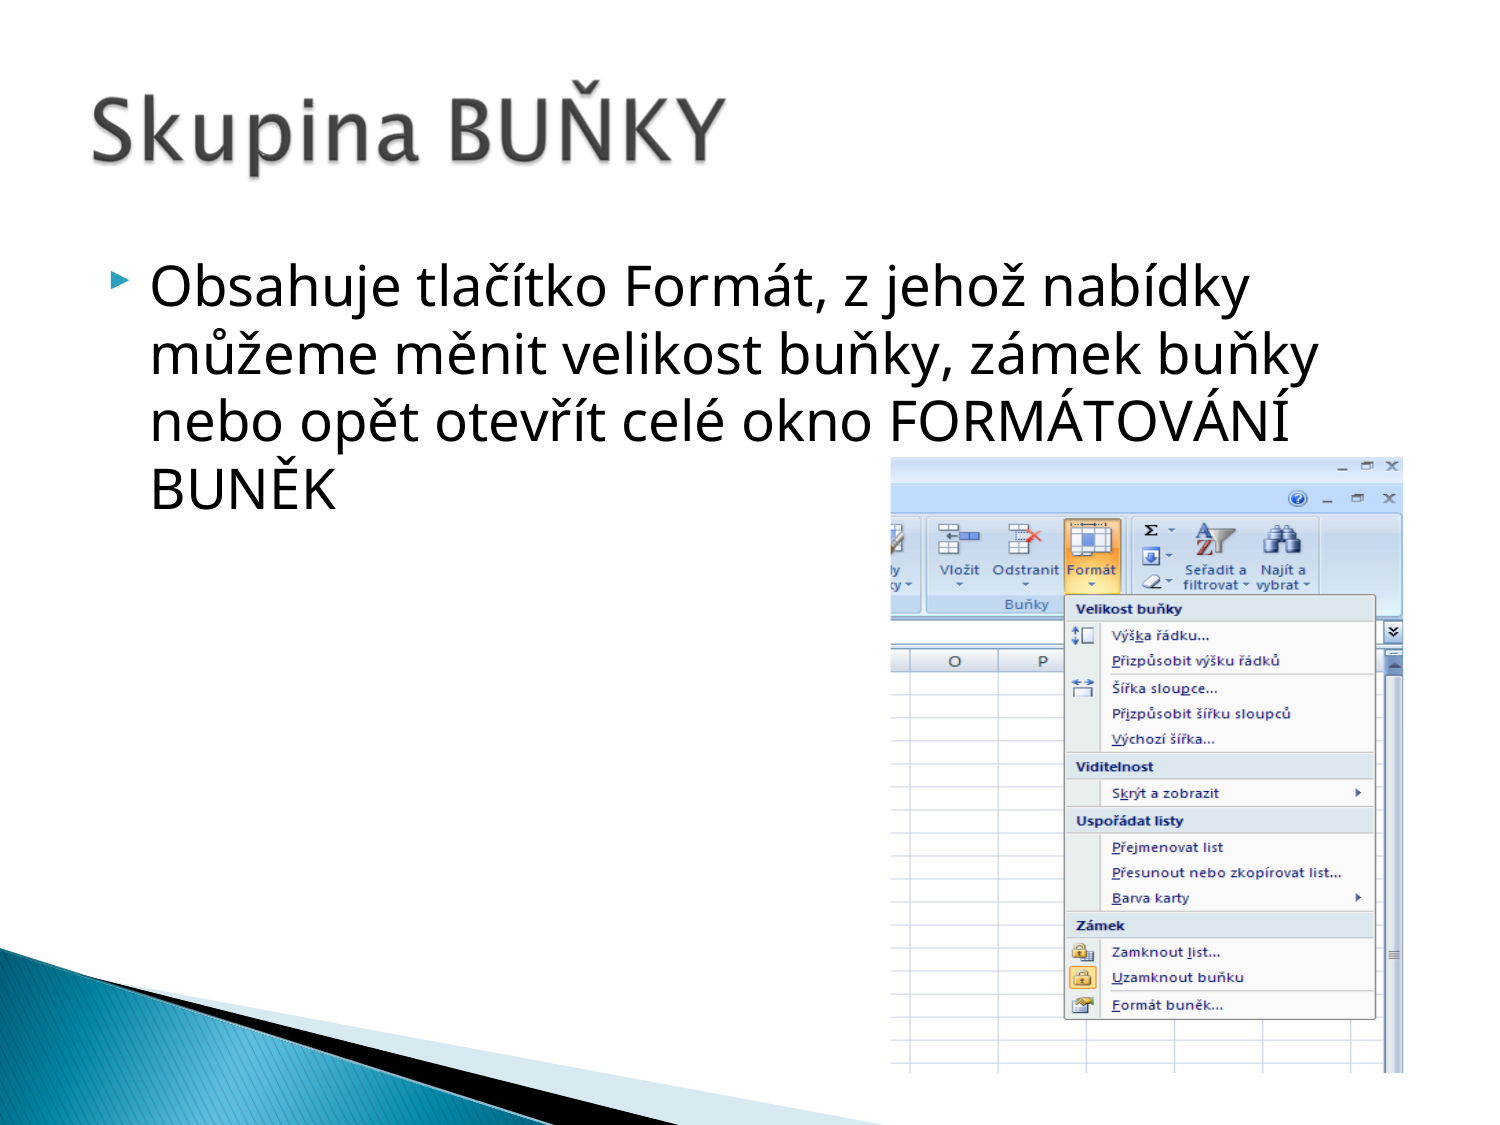

# Obsahuje tlačítko Formát, z jehož nabídky můžeme měnit velikost buňky, zámek buňky nebo opět otevřít celé okno FORMÁTOVÁNÍ BUNĚK